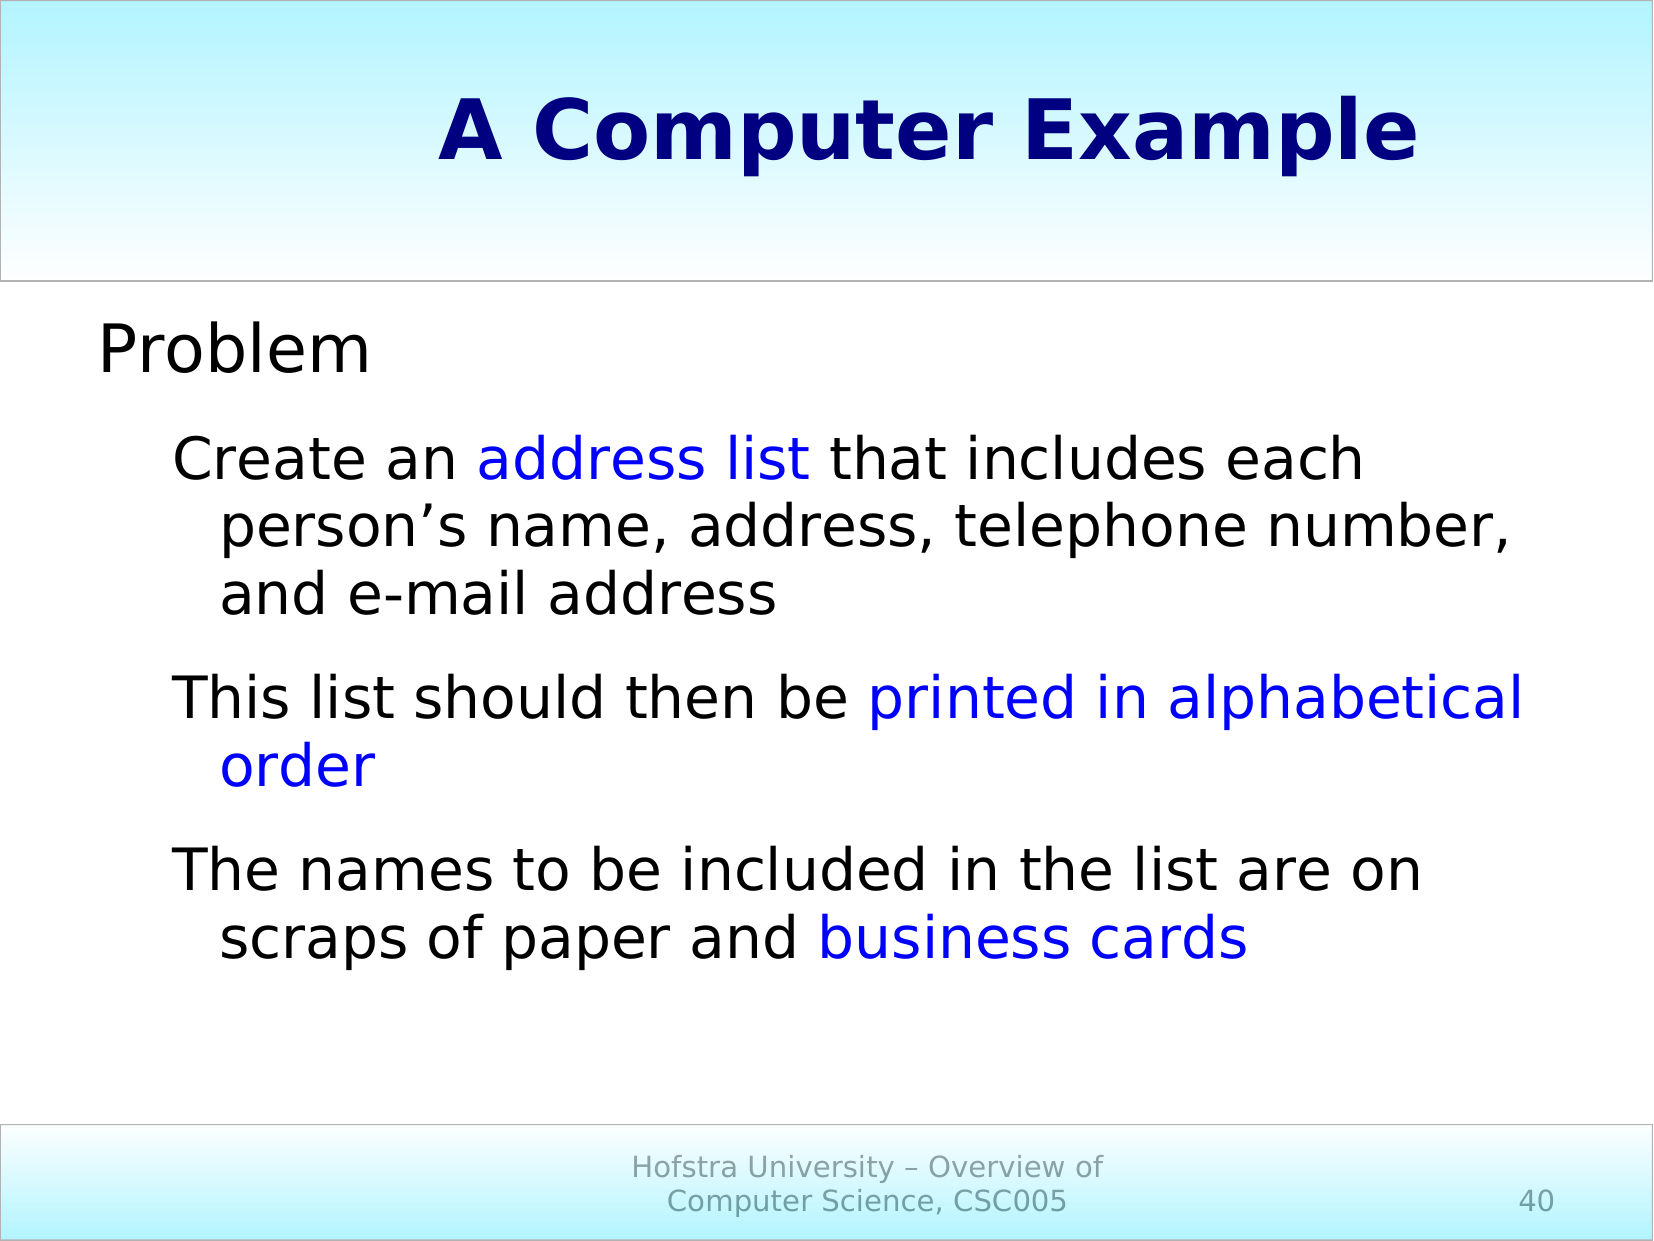

# A Computer Example
Problem
Create an address list that includes each person’s name, address, telephone number, and e-mail address
This list should then be printed in alphabetical order
The names to be included in the list are on scraps of paper and business cards
40